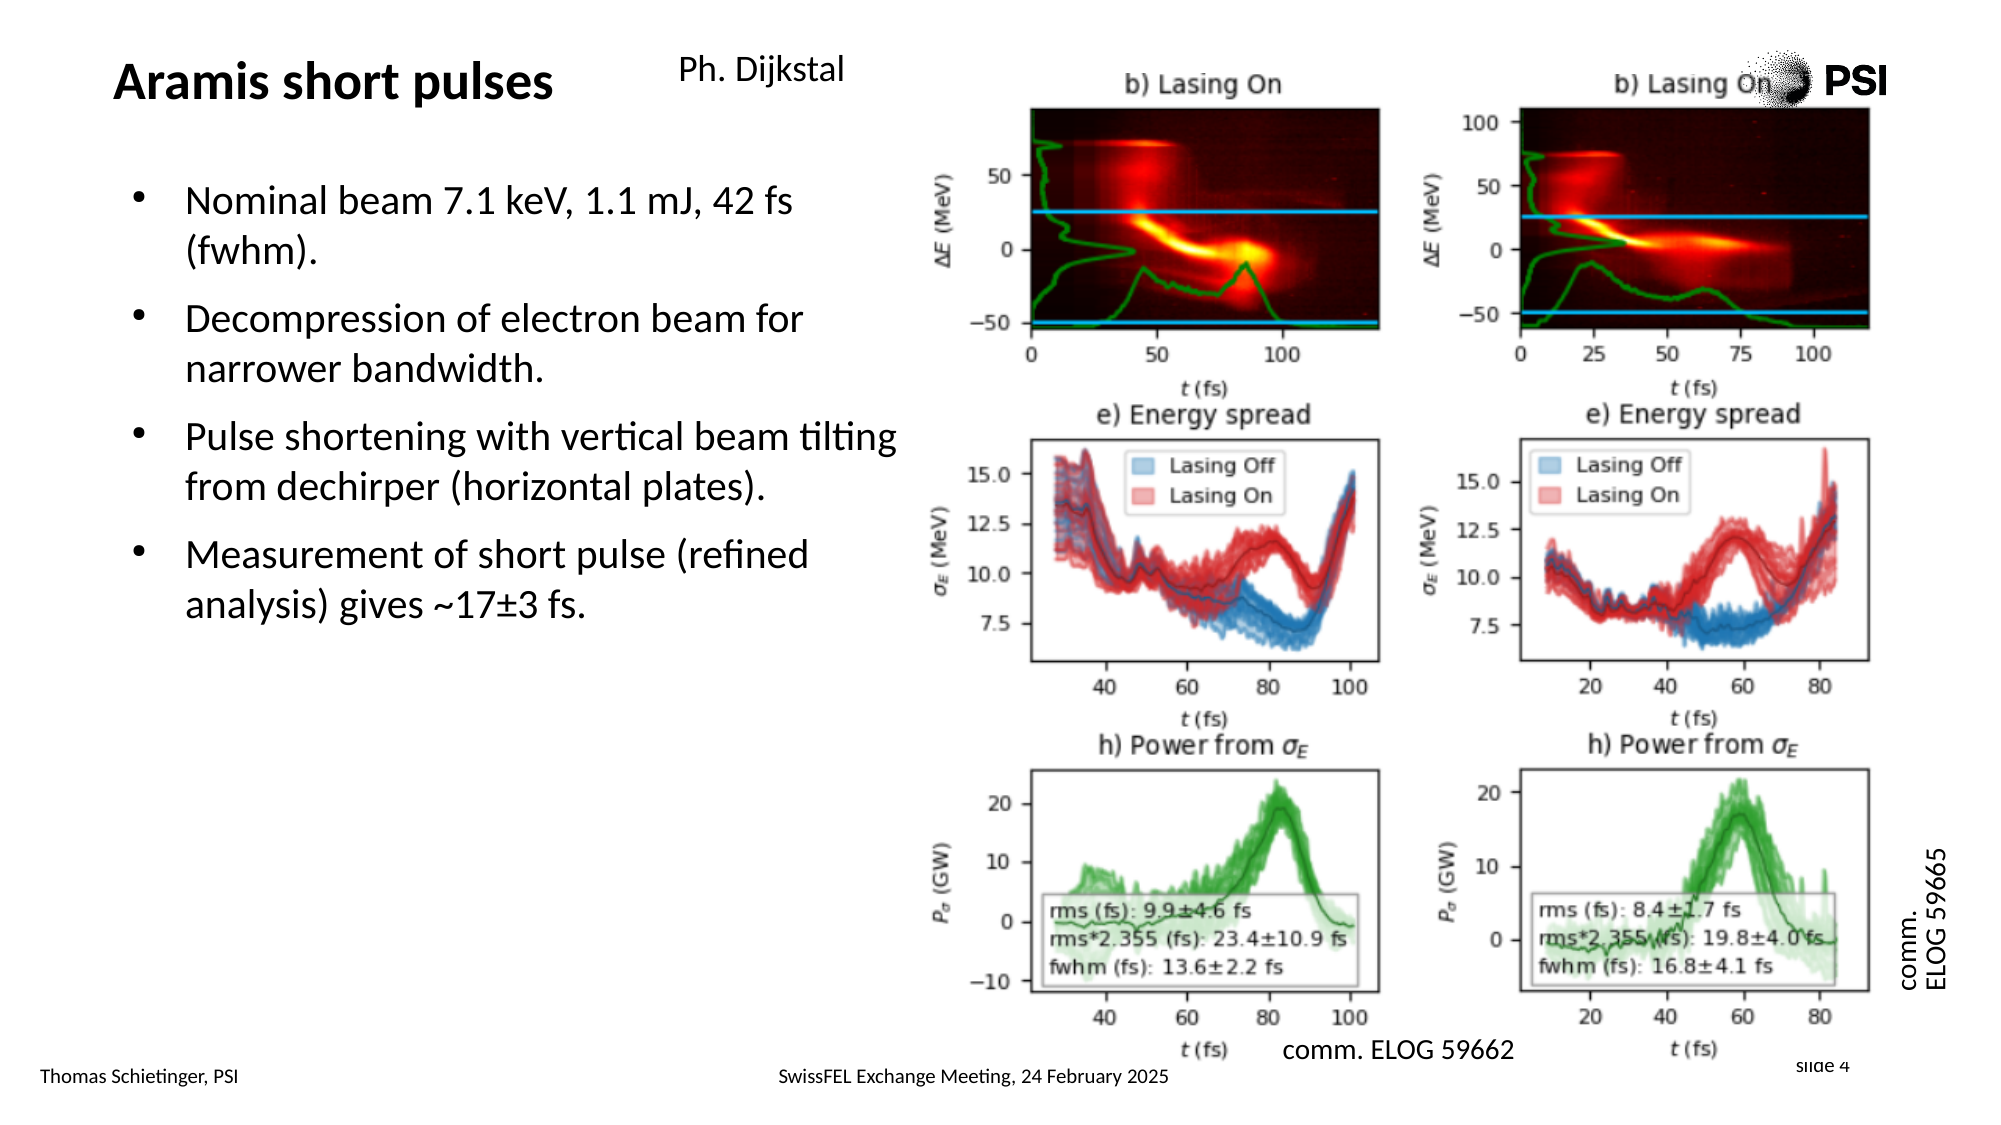

Aramis short pulses
Ph. Dijkstal
# Nominal beam 7.1 keV, 1.1 mJ, 42 fs (fwhm).
Decompression of electron beam for narrower bandwidth.
Pulse shortening with vertical beam tilting from dechirper (horizontal plates).
Measurement of short pulse (refined analysis) gives ~17±3 fs.
comm.
ELOG 59665
comm. ELOG 59662
4
PSI Center for Accelerator Science and Engineering